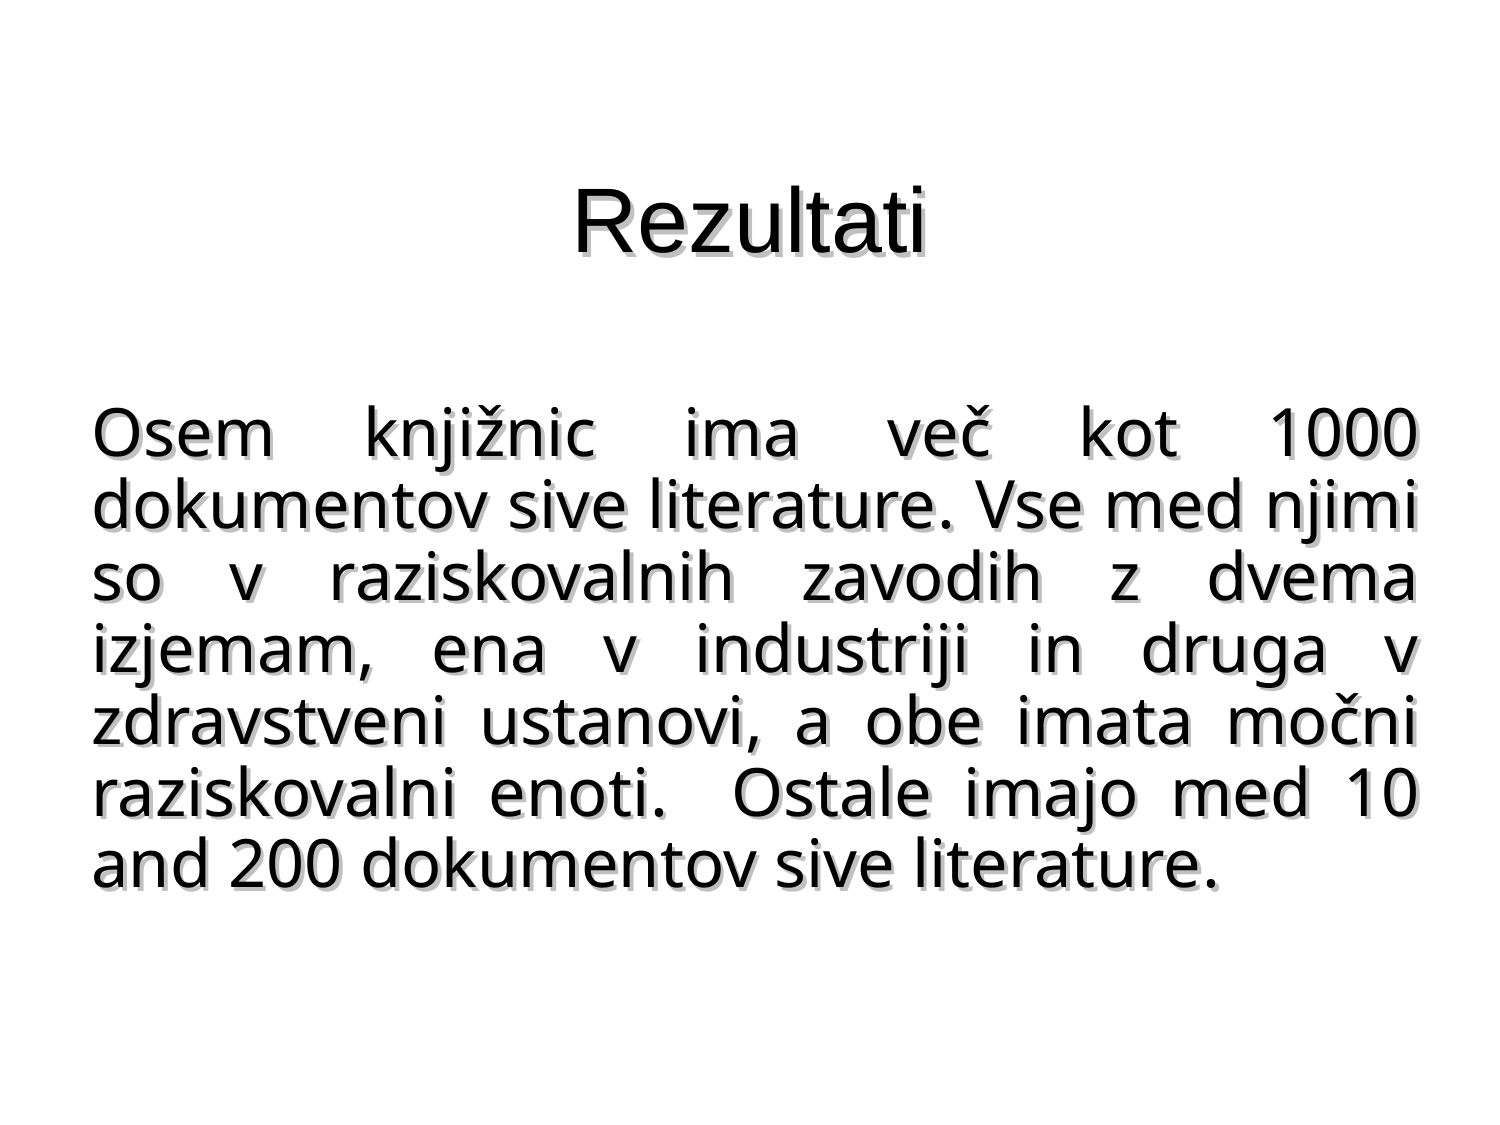

# Rezultati
Osem knjižnic ima več kot 1000 dokumentov sive literature. Vse med njimi so v raziskovalnih zavodih z dvema izjemam, ena v industriji in druga v zdravstveni ustanovi, a obe imata močni raziskovalni enoti. Ostale imajo med 10 and 200 dokumentov sive literature.